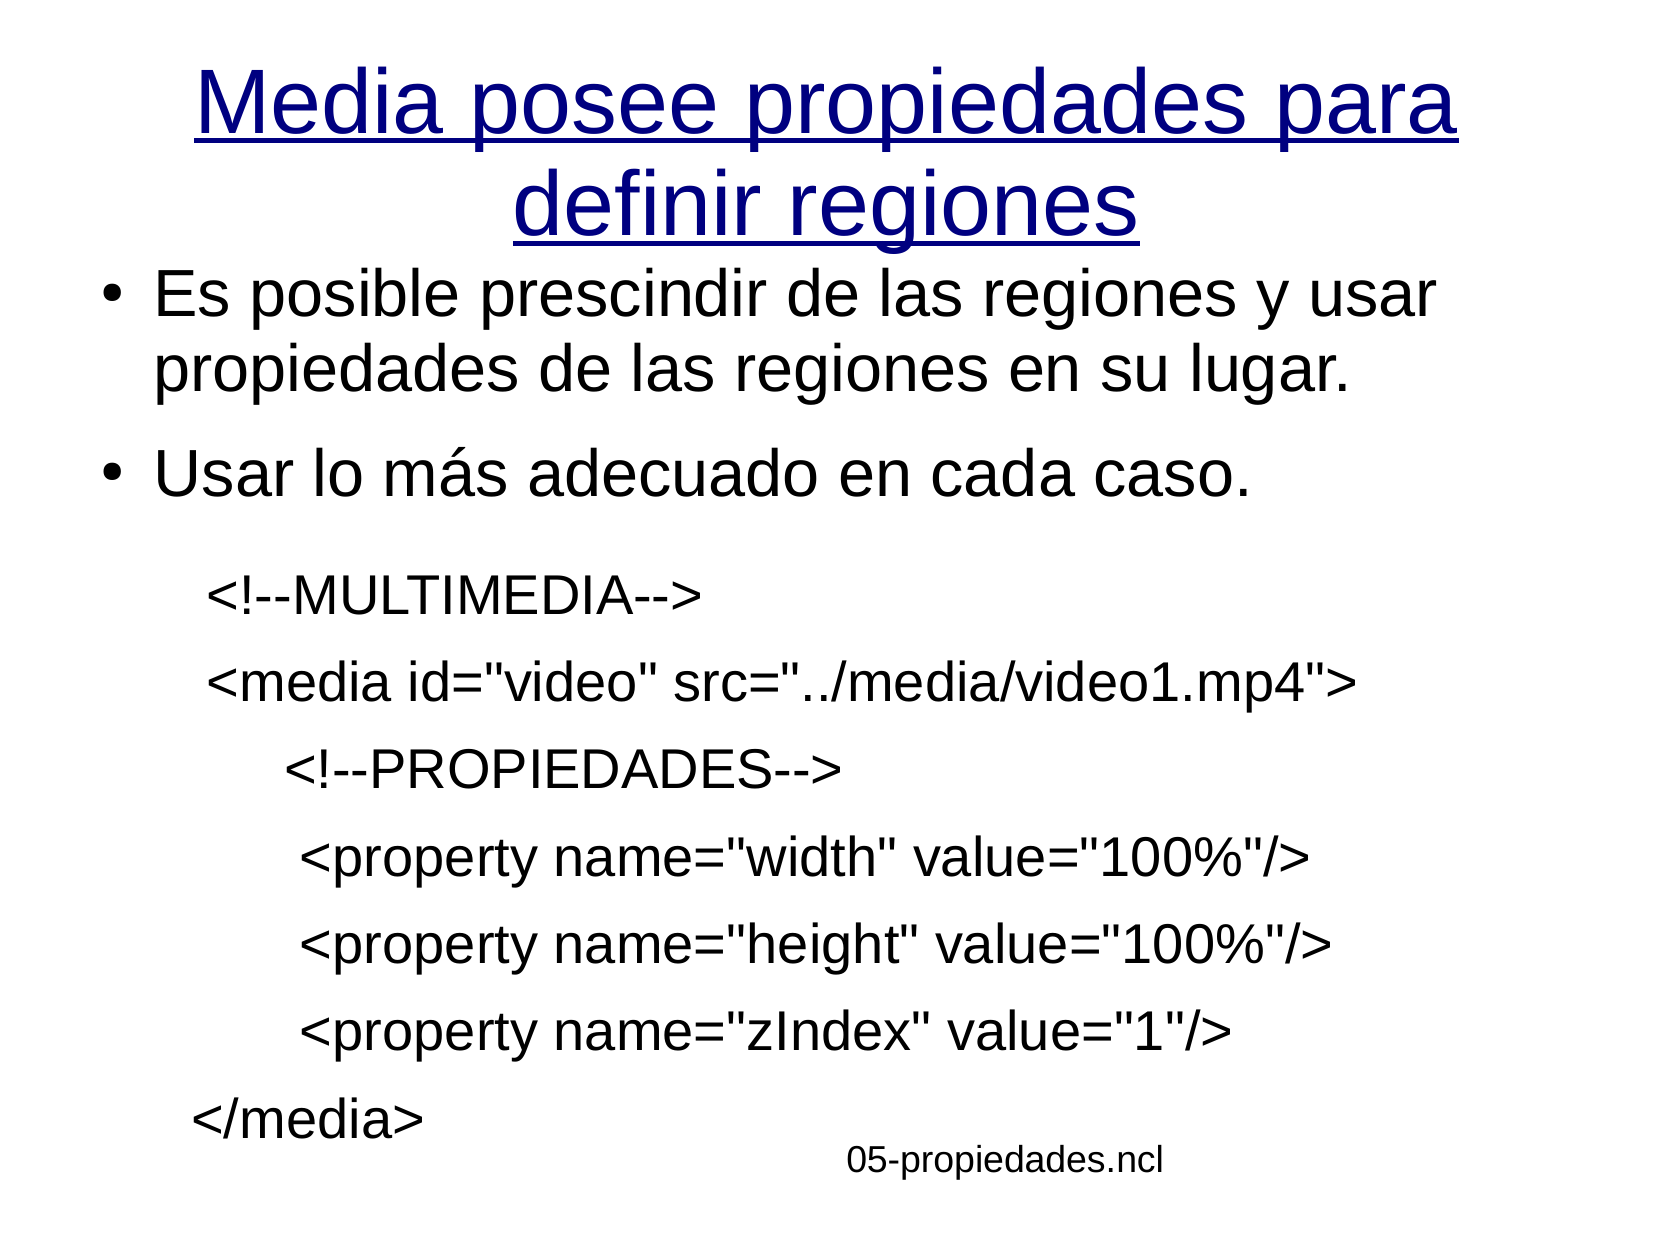

# Media posee propiedades para definir regiones
Es posible prescindir de las regiones y usar propiedades de las regiones en su lugar.
Usar lo más adecuado en cada caso.
		<!--MULTIMEDIA-->
	 	<media id="video" src="../media/video1.mp4">
	 	 <!--PROPIEDADES-->
	 	 <property name="width" value="100%"/>
 <property name="height" value="100%"/>
 <property name="zIndex" value="1"/>
 </media>
05-propiedades.ncl